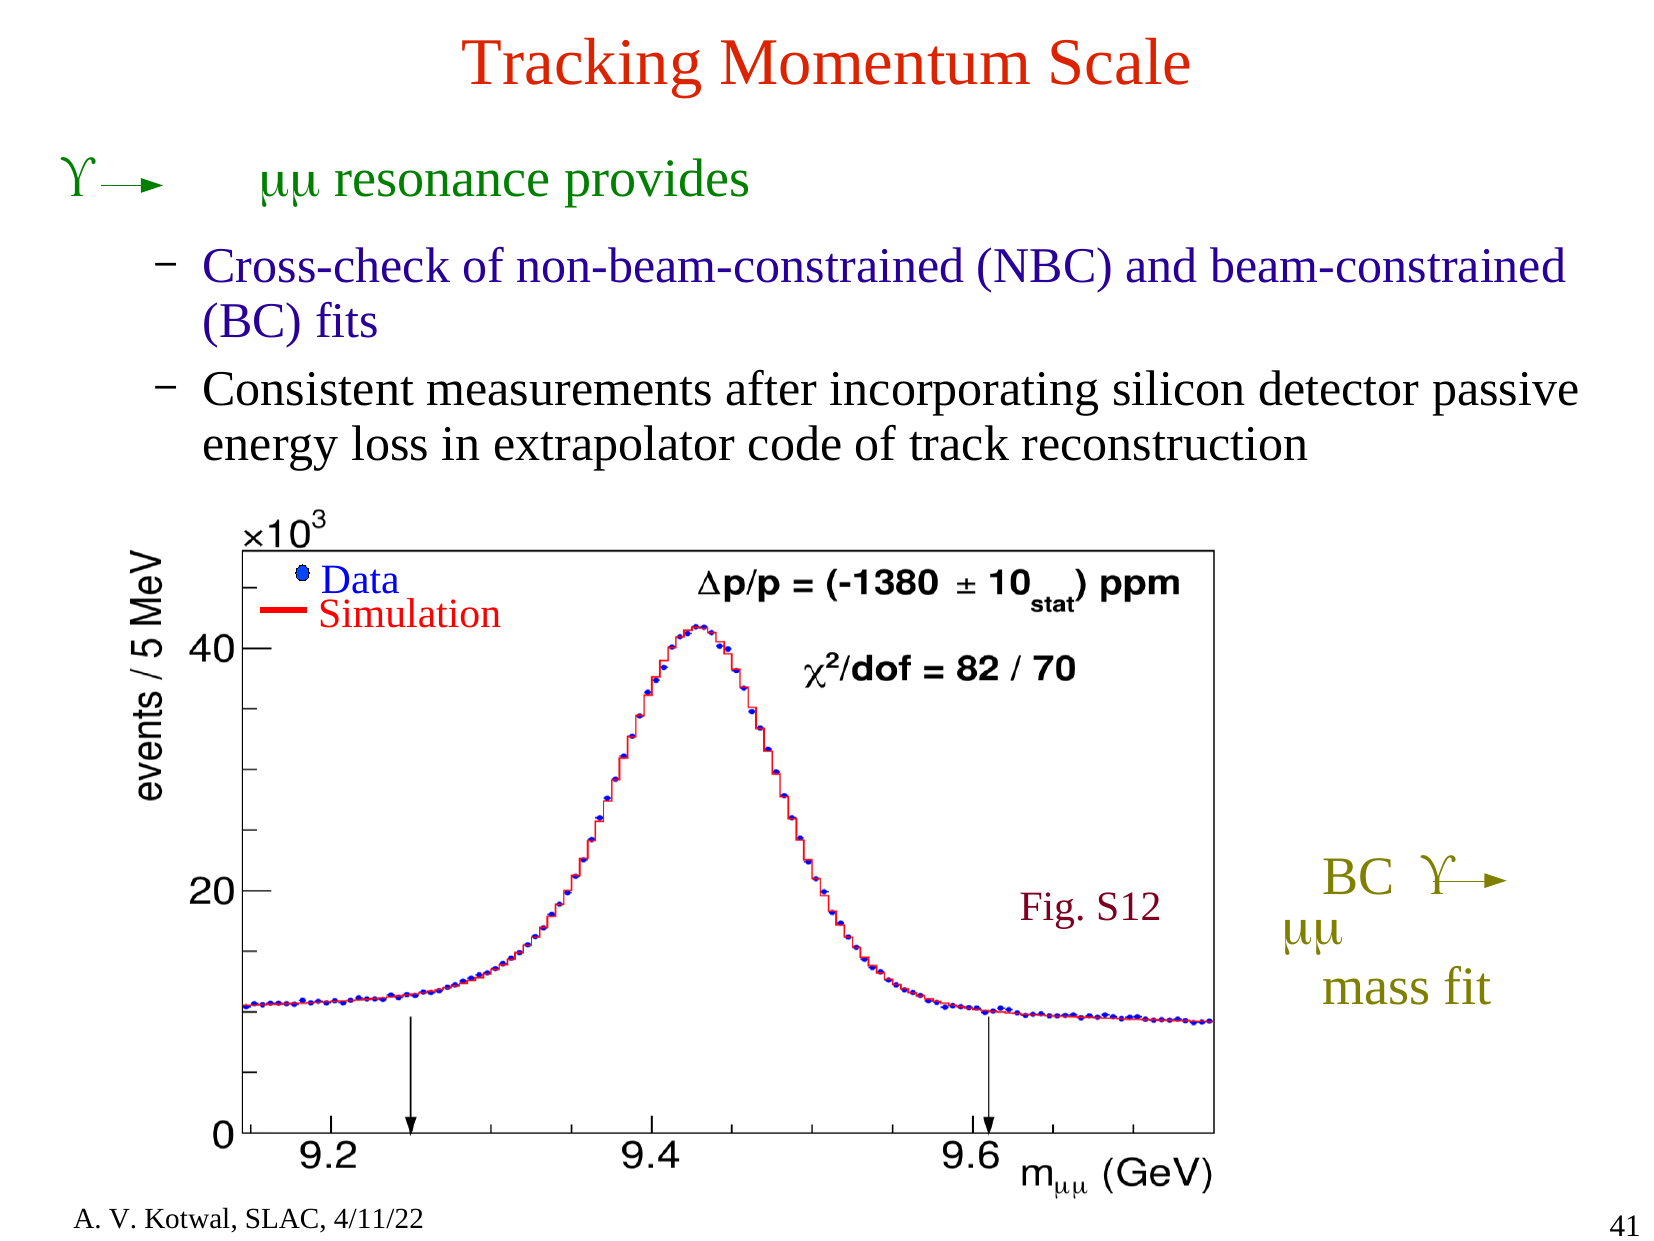

# Tracking Momentum Scale
ϒ μμ resonance provides
Cross-check of non-beam-constrained (NBC) and beam-constrained (BC) fits
Consistent measurements after incorporating silicon detector passive energy loss in extrapolator code of track reconstruction
Data
Simulation
 BC ϒ μμ
 mass fit
Fig. S12
A. V. Kotwal, SLAC, 4/11/22